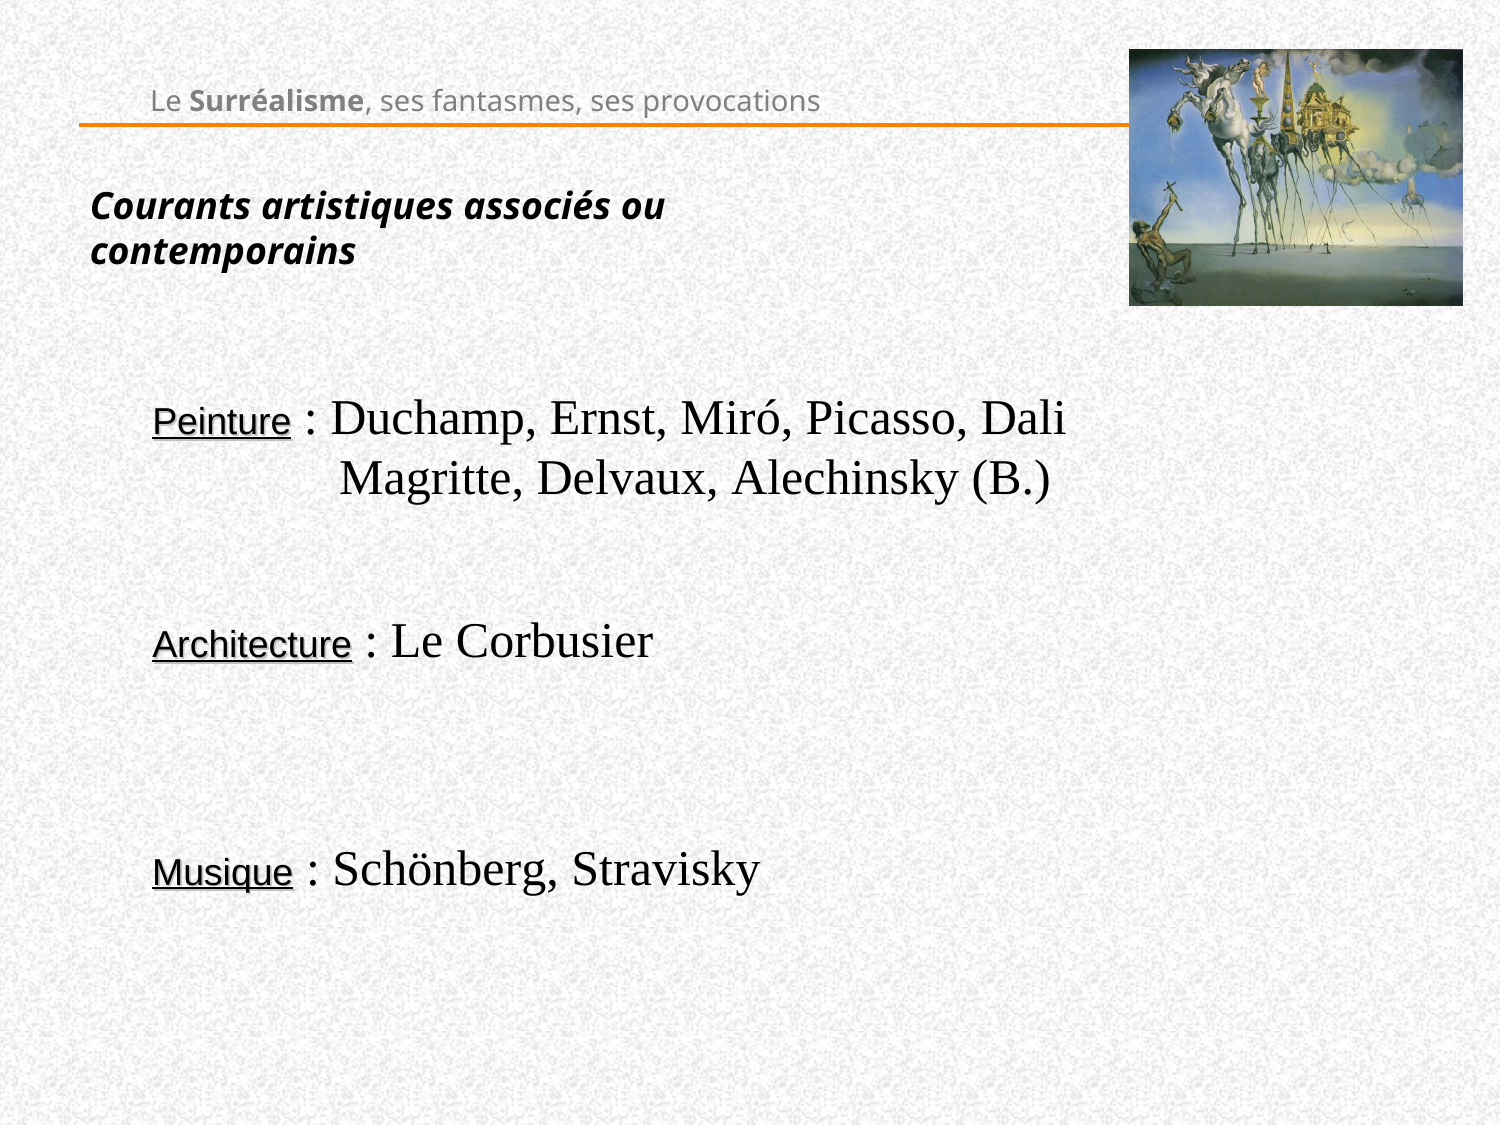

Le Surréalisme, ses fantasmes, ses provocations
Courants artistiques associés ou contemporains
Peinture : Duchamp, Ernst, Miró, Picasso, Dali
Magritte, Delvaux, Alechinsky (B.)
Architecture : Le Corbusier
Musique : Schönberg, Stravisky